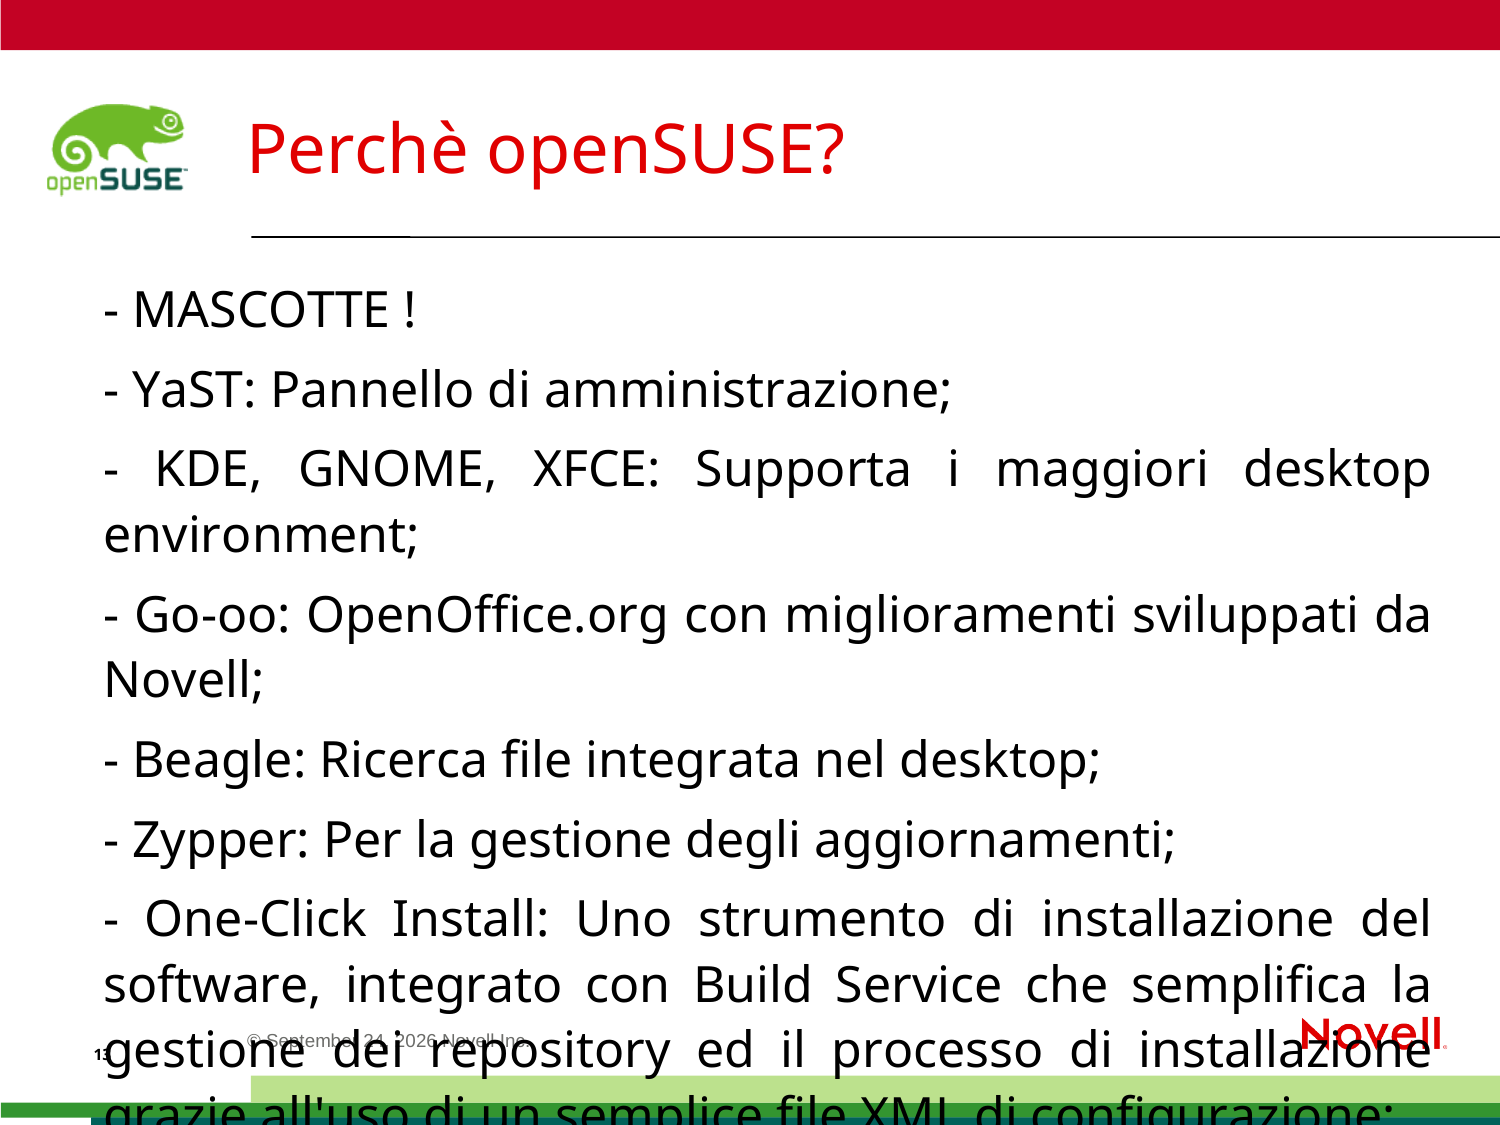

Perchè openSUSE?
# - MASCOTTE !
- YaST: Pannello di amministrazione;
- KDE, GNOME, XFCE: Supporta i maggiori desktop environment;
- Go-oo: OpenOffice.org con miglioramenti sviluppati da Novell;
- Beagle: Ricerca file integrata nel desktop;
- Zypper: Per la gestione degli aggiornamenti;
- One-Click Install: Uno strumento di installazione del software, integrato con Build Service che semplifica la gestione dei repository ed il processo di installazione grazie all'uso di un semplice file XML di configurazione;